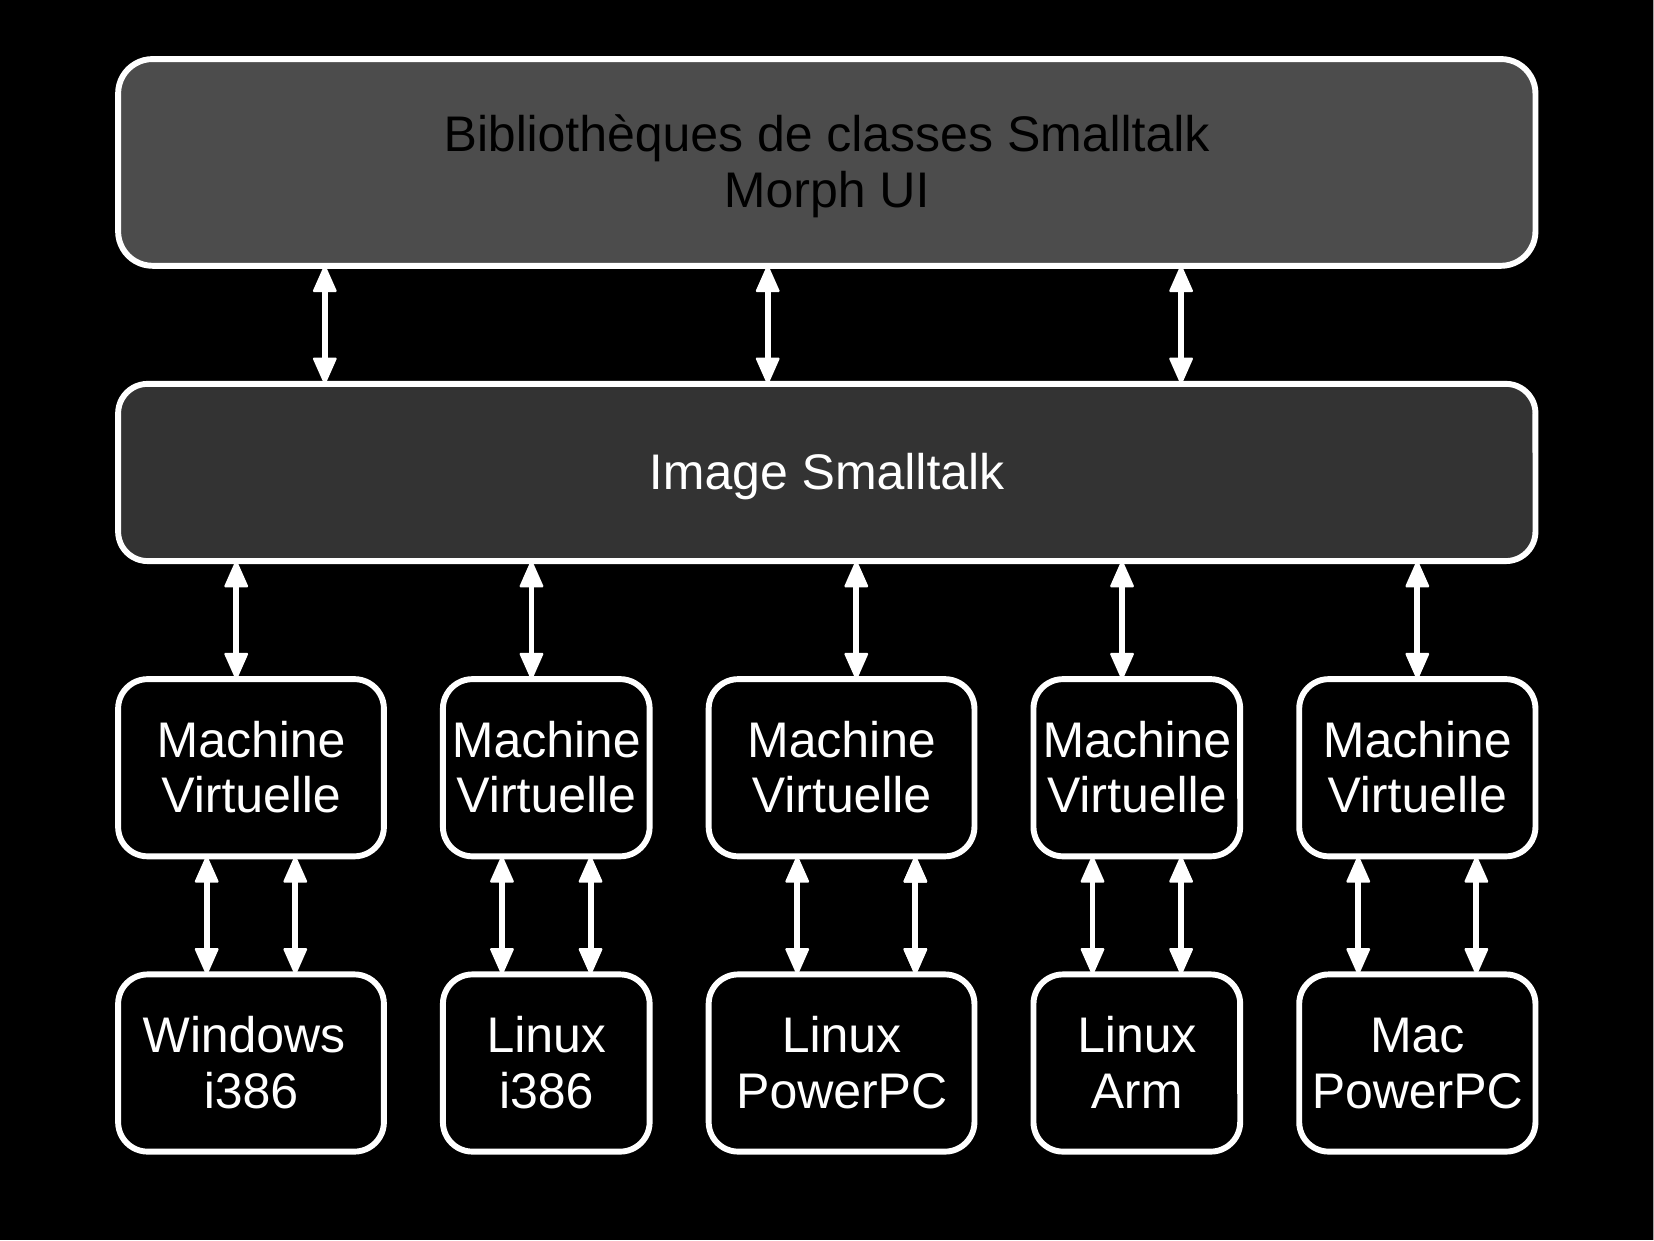

Bibliothèques de classes Smalltalk
Morph UI
Image Smalltalk
Machine
Virtuelle
Machine
Virtuelle
Machine
Virtuelle
Machine
Virtuelle
Machine
Virtuelle
Windows
i386
Linux
i386
Linux
PowerPC
Linux
Arm
Mac
PowerPC